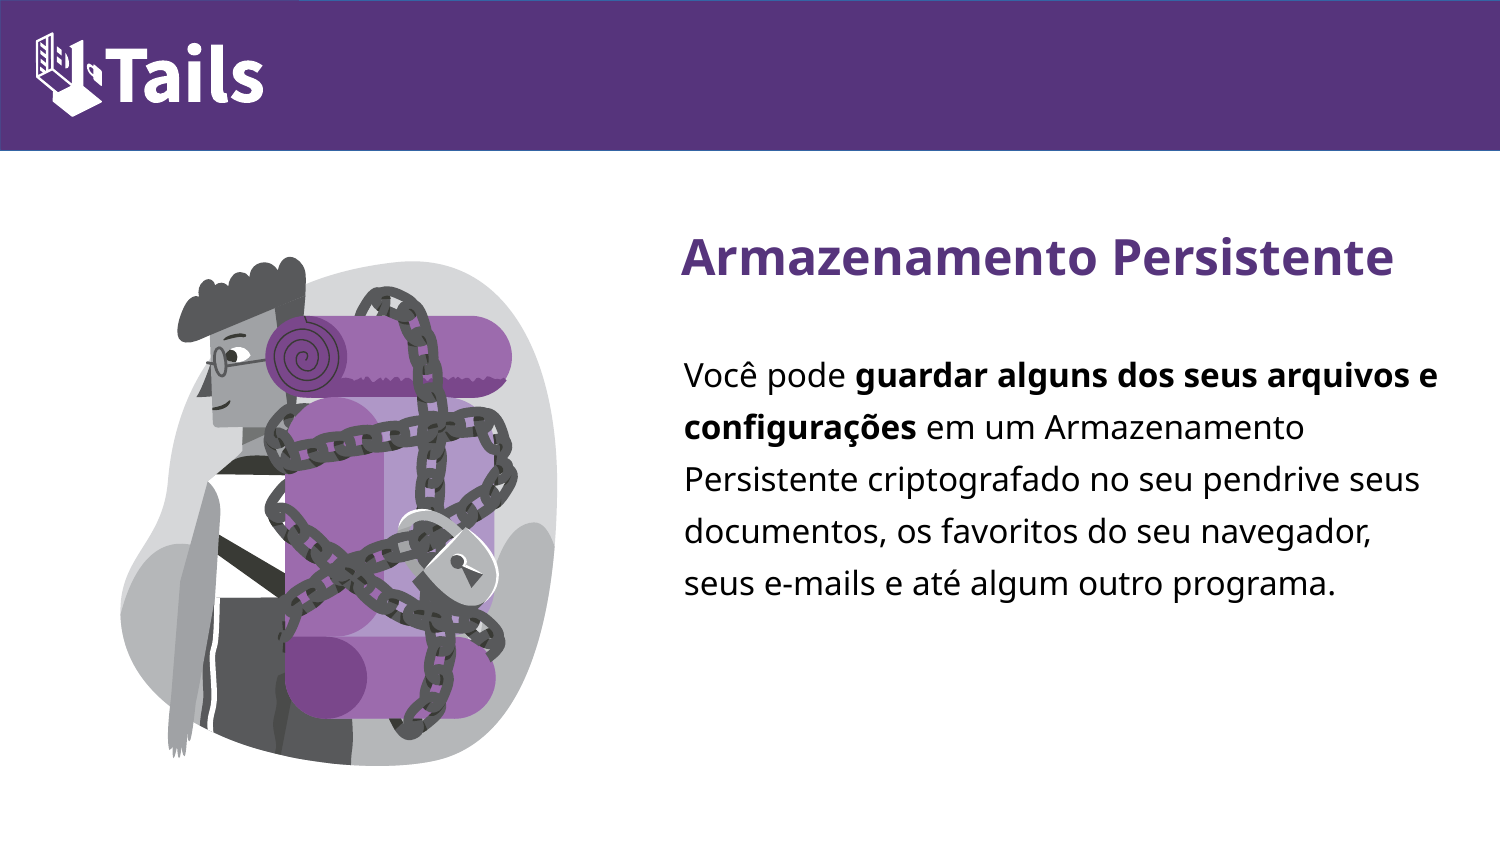

# Armazenamento Persistente
Você pode guardar alguns dos seus arquivos e configurações em um Armazenamento Persistente criptografado no seu pendrive seus documentos, os favoritos do seu navegador, seus e-mails e até algum outro programa.